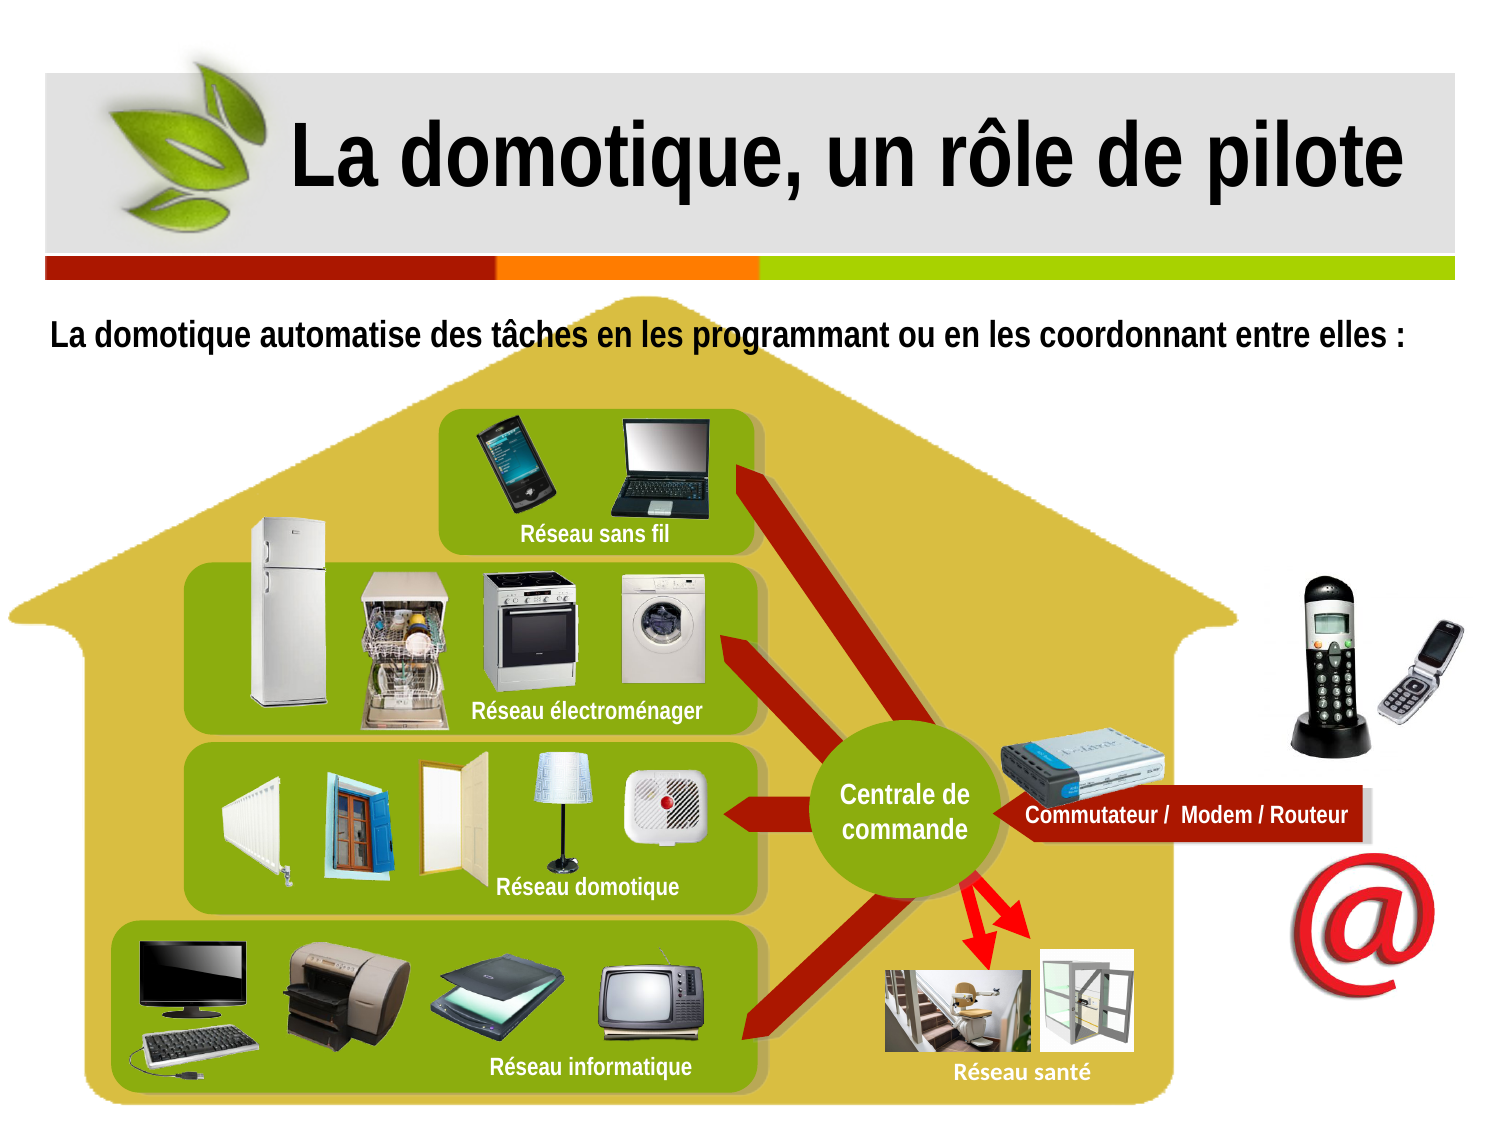

La domotique, un rôle de pilote
La domotique automatise des tâches en les programmant ou en les coordonnant entre elles :
Réseau sans fil
Réseau électroménager
Centrale de commande
Commutateur / Modem / Routeur
Réseau santé
Réseau domotique
Réseau informatique